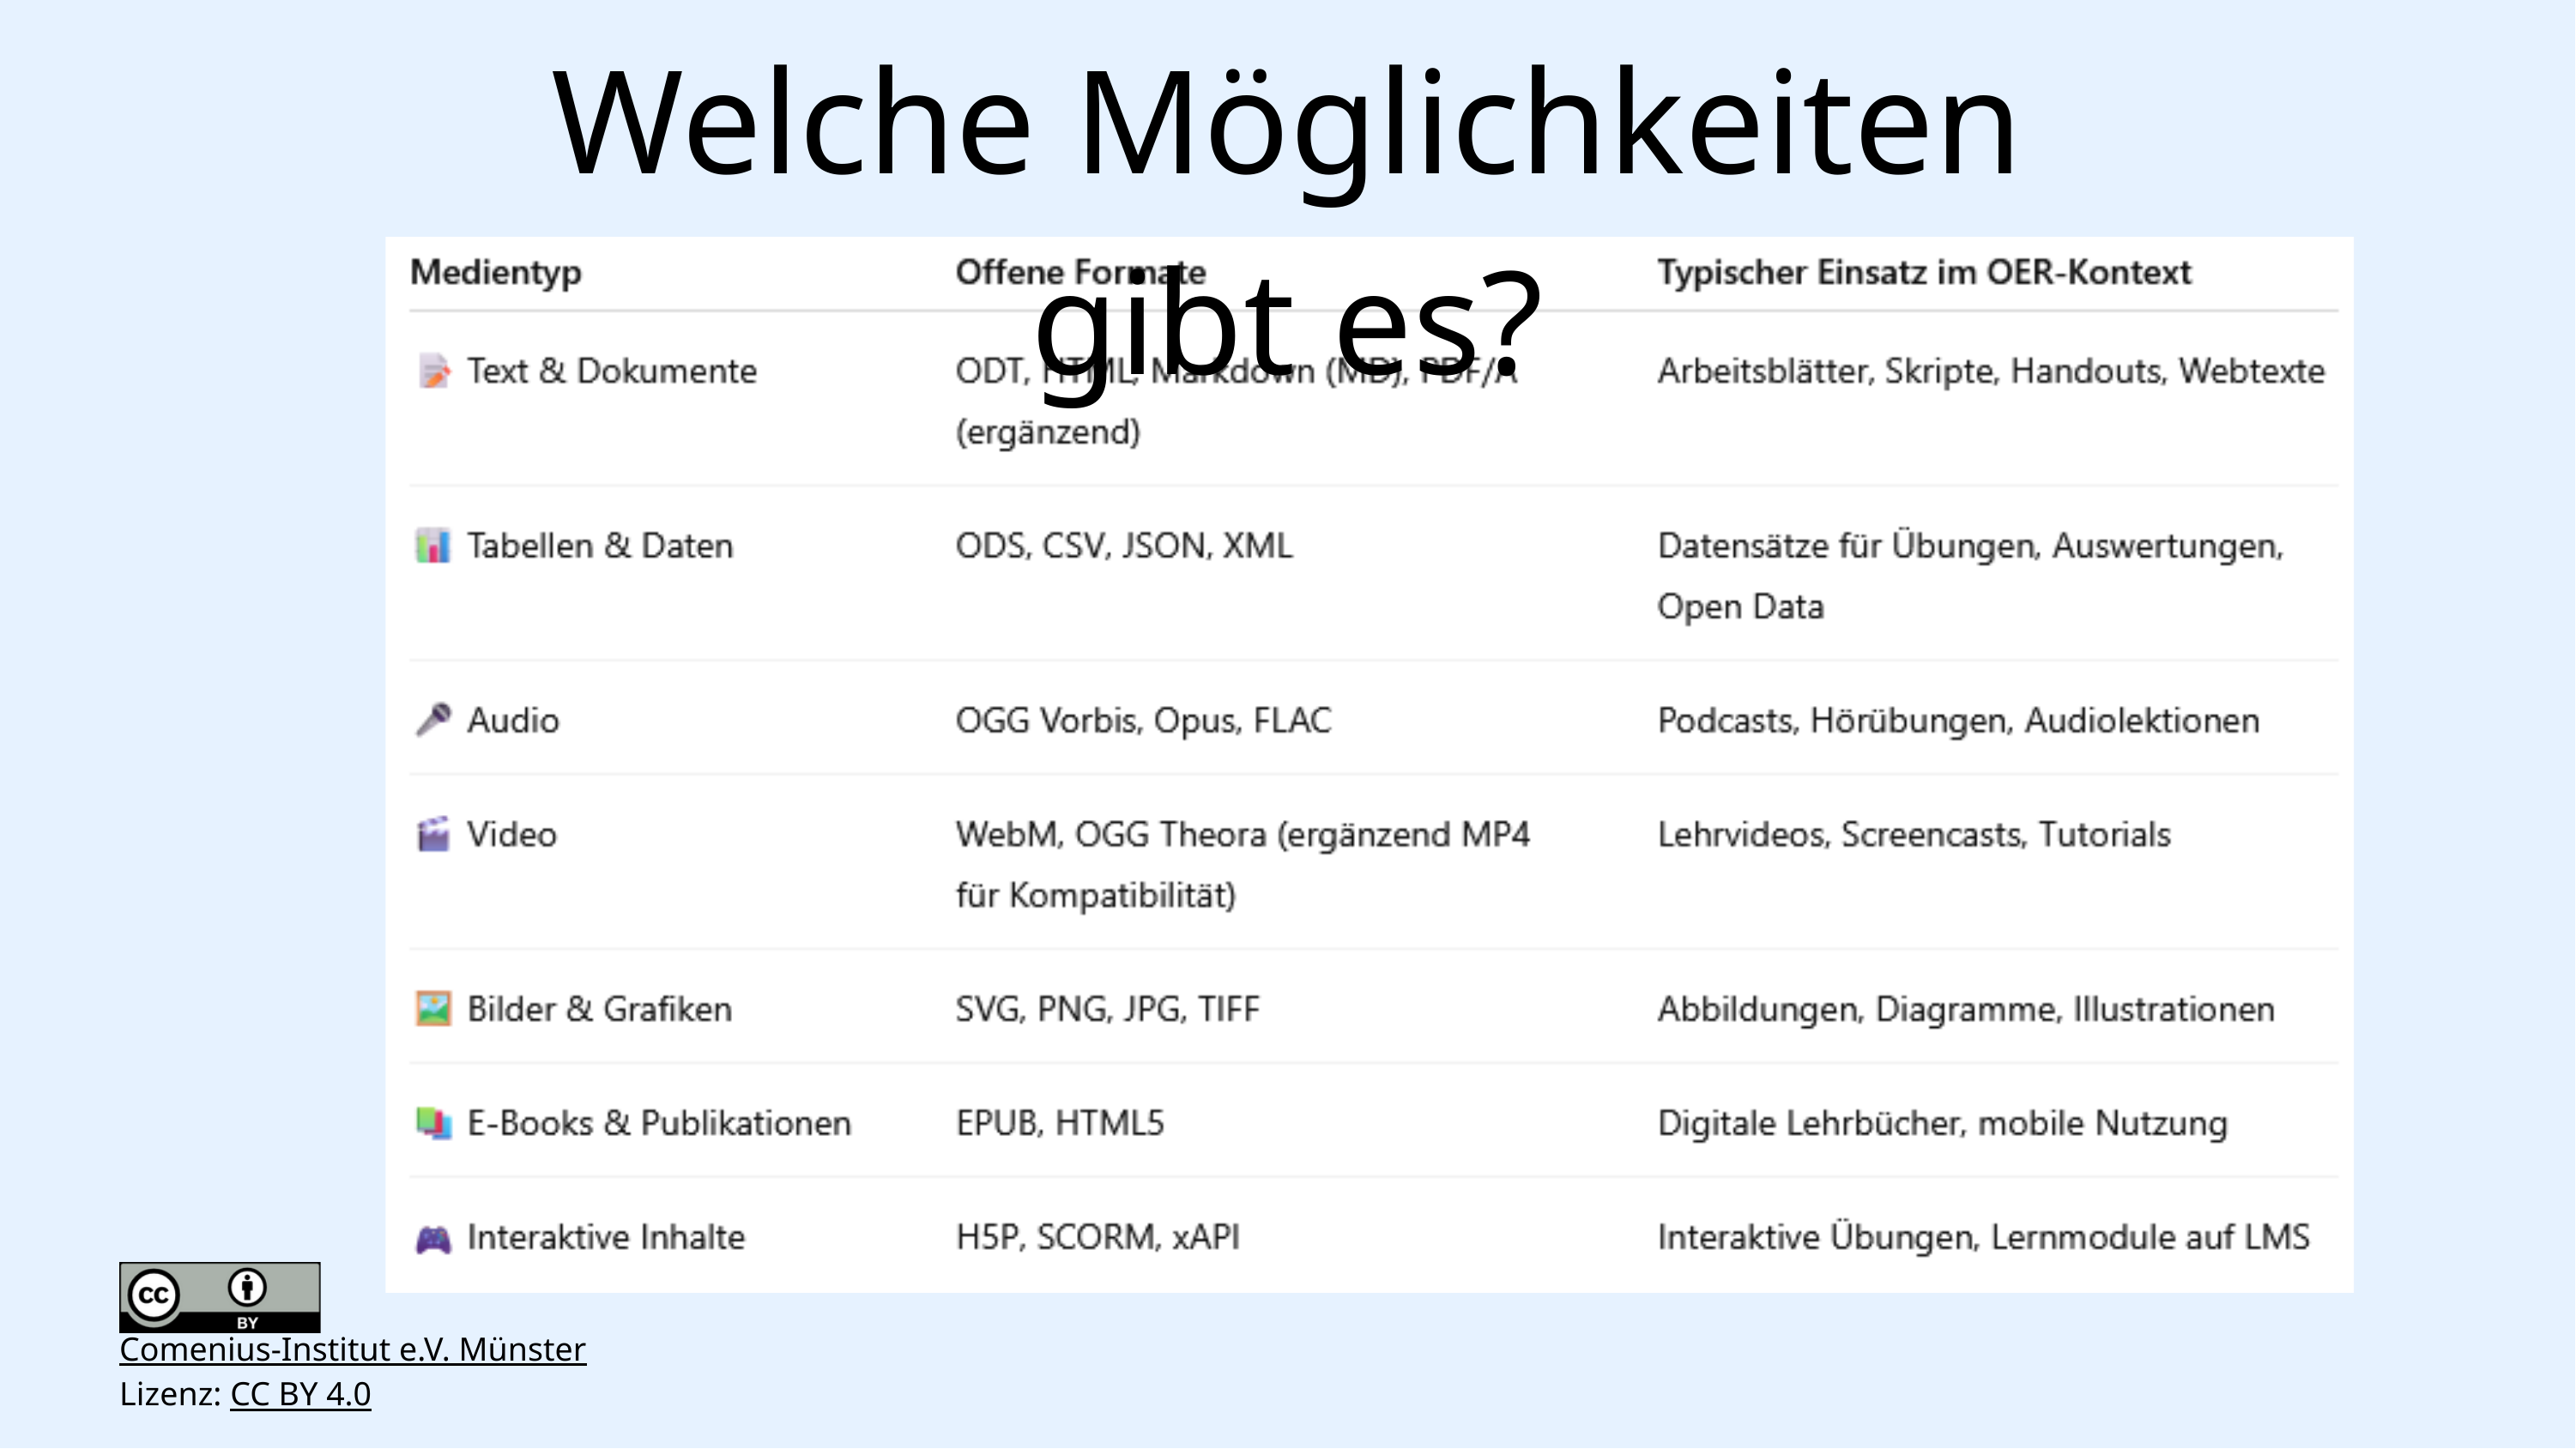

Welche Möglichkeiten gibt es?
Comenius-Institut e.V. Münster
Lizenz: CC BY 4.0